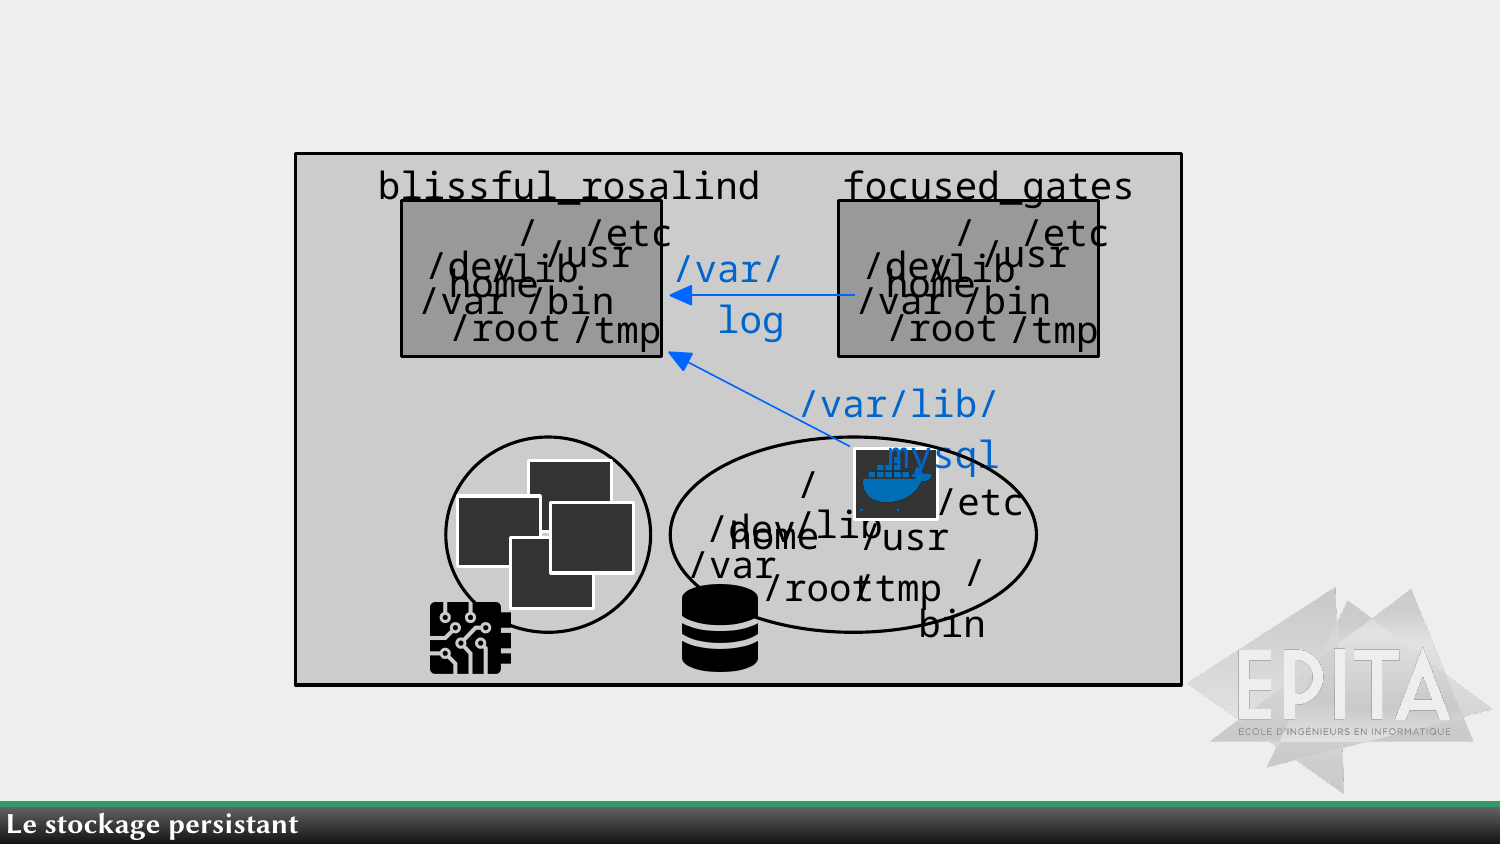

blissful_rosalind
focused_gates
/home
/etc
/home
/etc
/usr
/usr
/dev
/dev
/lib
/var/log
/lib
/var
/bin
/var
/bin
/root
/root
/tmp
/tmp
/var/lib/mysql
/home
/etc
/lib
/dev
/usr
/var
/bin
/root
/tmp
# Le stockage persistant